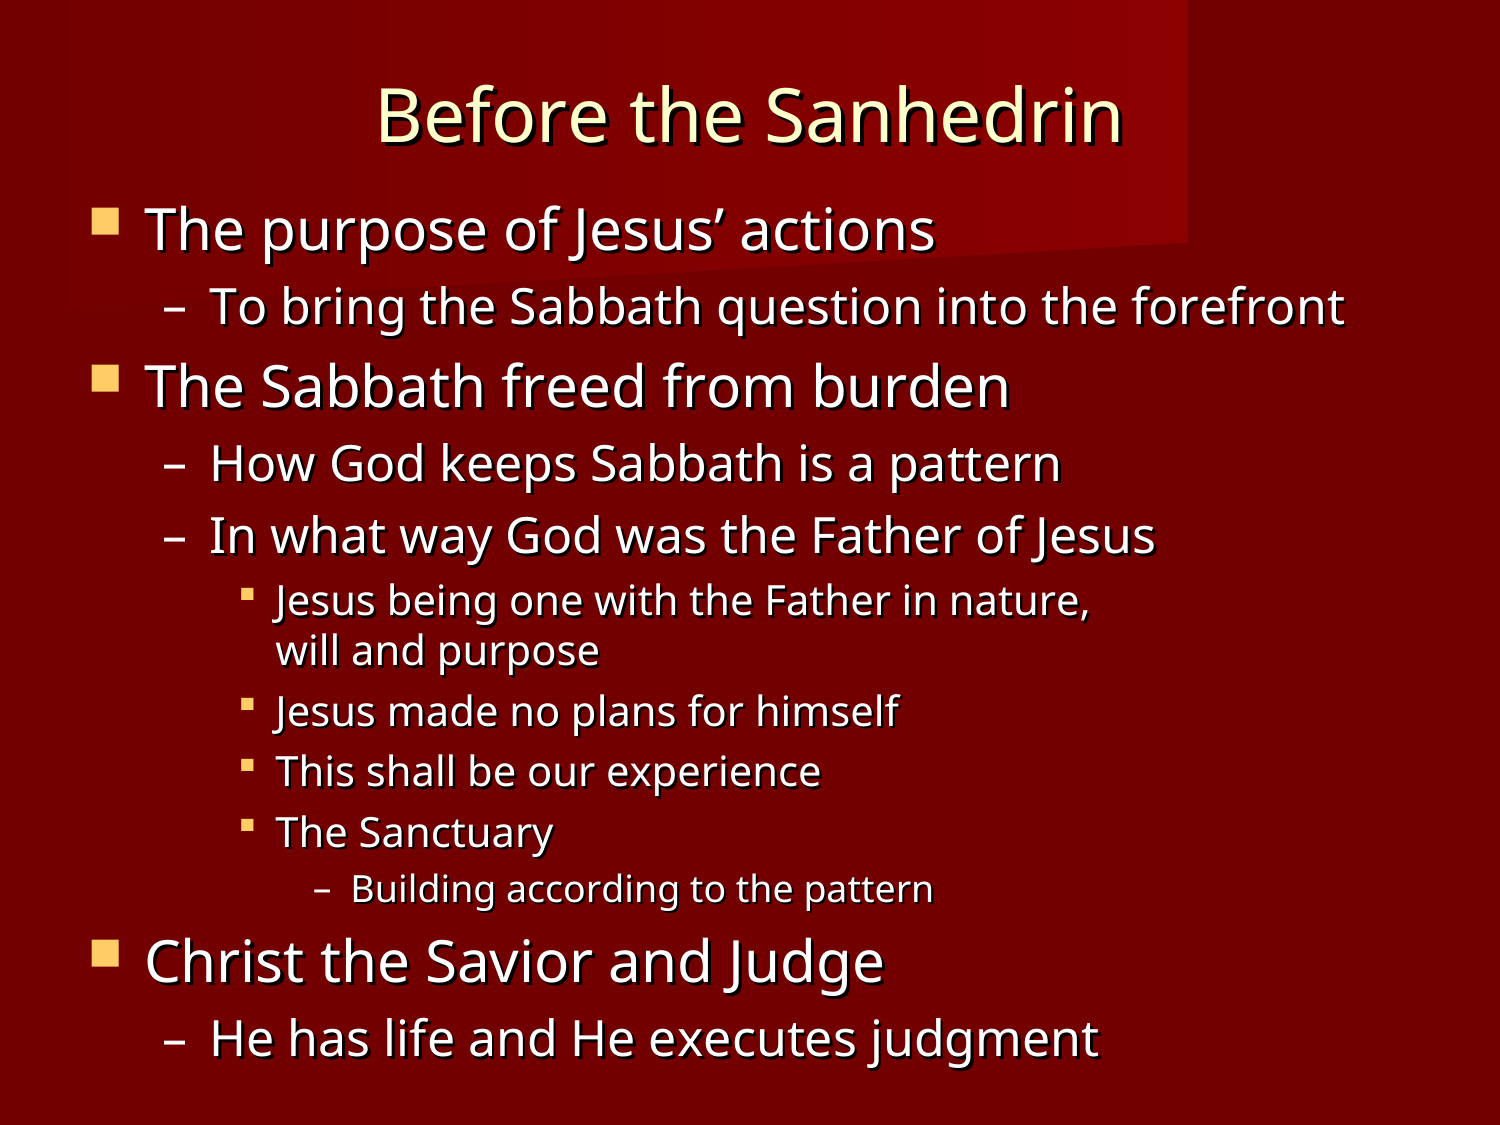

# Before the Sanhedrin
The purpose of Jesus’ actions
To bring the Sabbath question into the forefront
The Sabbath freed from burden
How God keeps Sabbath is a pattern
In what way God was the Father of Jesus
Jesus being one with the Father in nature,
will and purpose
Jesus made no plans for himself
This shall be our experience
The Sanctuary
Building according to the pattern
Christ the Savior and Judge
He has life and He executes judgment